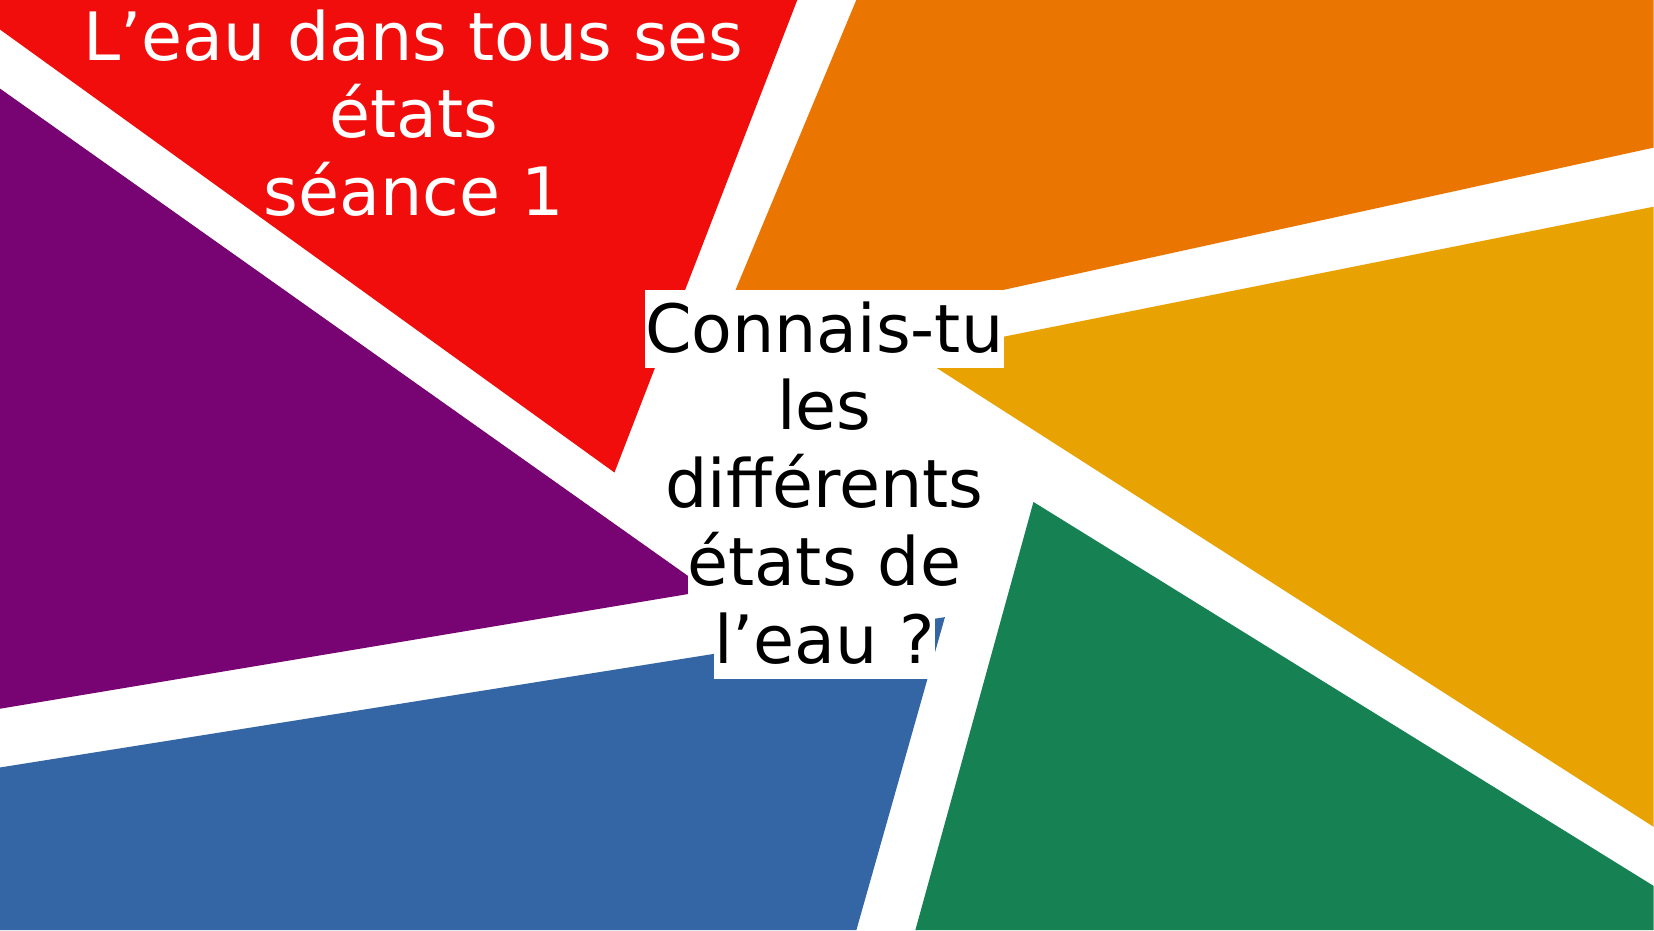

L’eau dans tous ses états
séance 1
# Connais-tu les différents états de l’eau ?